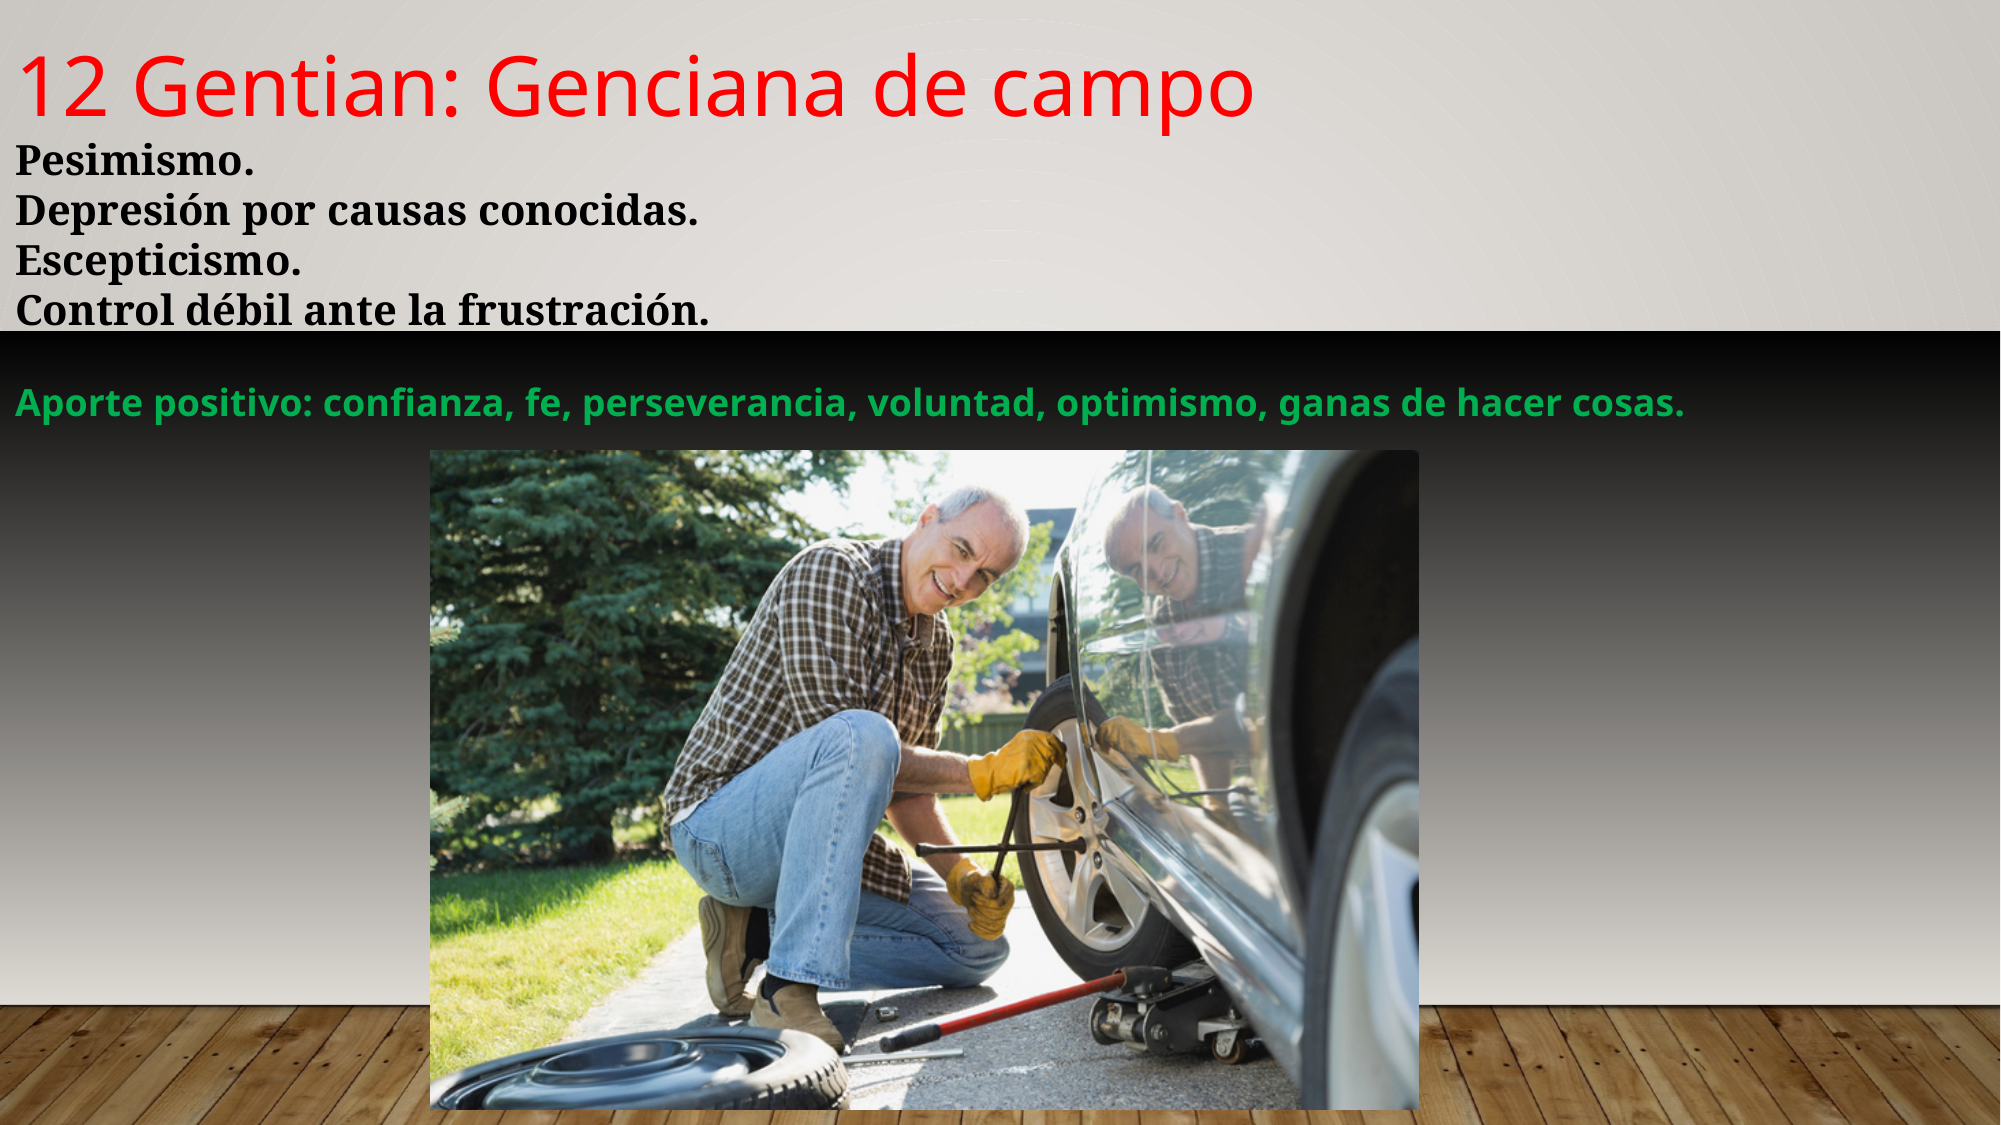

12 Gentian: Genciana de campo
Pesimismo.
Depresión por causas conocidas.
Escepticismo.
Control débil ante la frustración.
Aporte positivo: confianza, fe, perseverancia, voluntad, optimismo, ganas de hacer cosas.